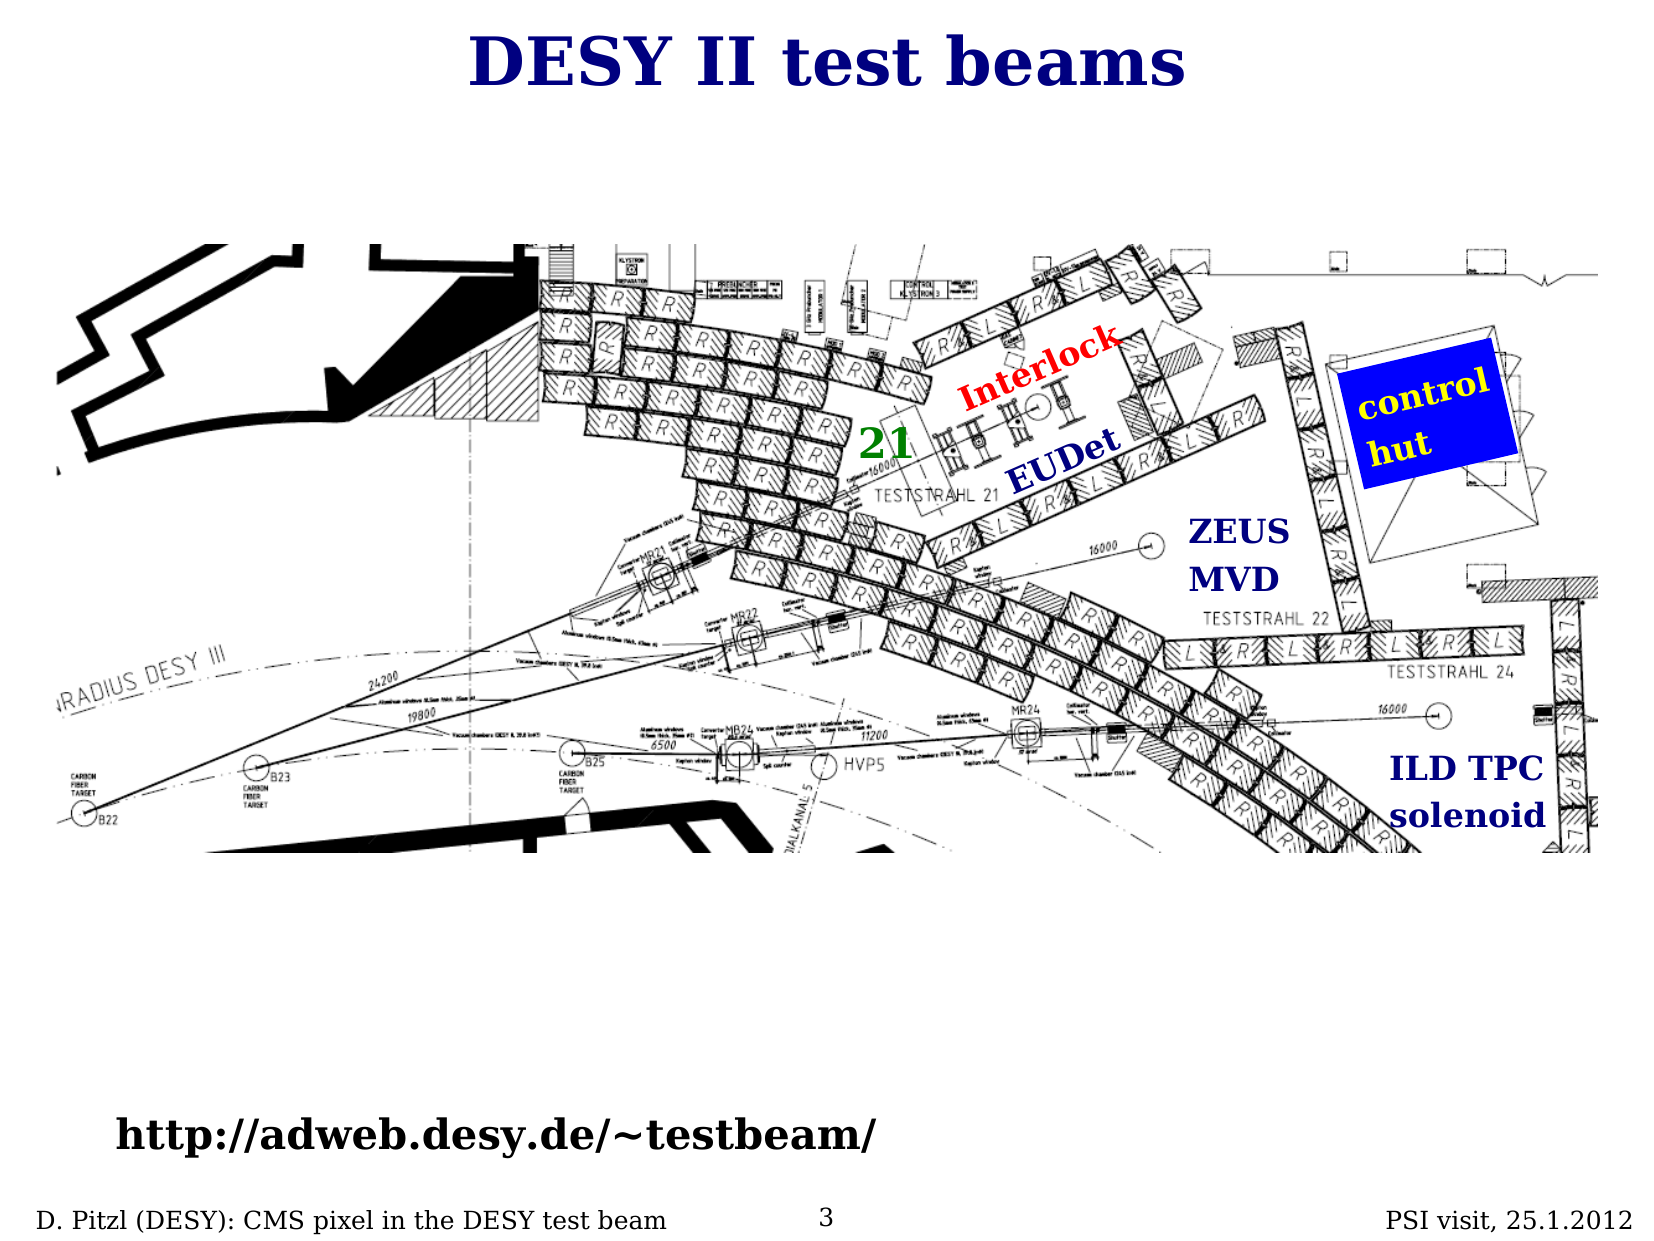

# DESY II test beams
Interlock
control
hut
21
EUDet
ZEUS
MVD
ILD TPC
solenoid
http://adweb.desy.de/~testbeam/